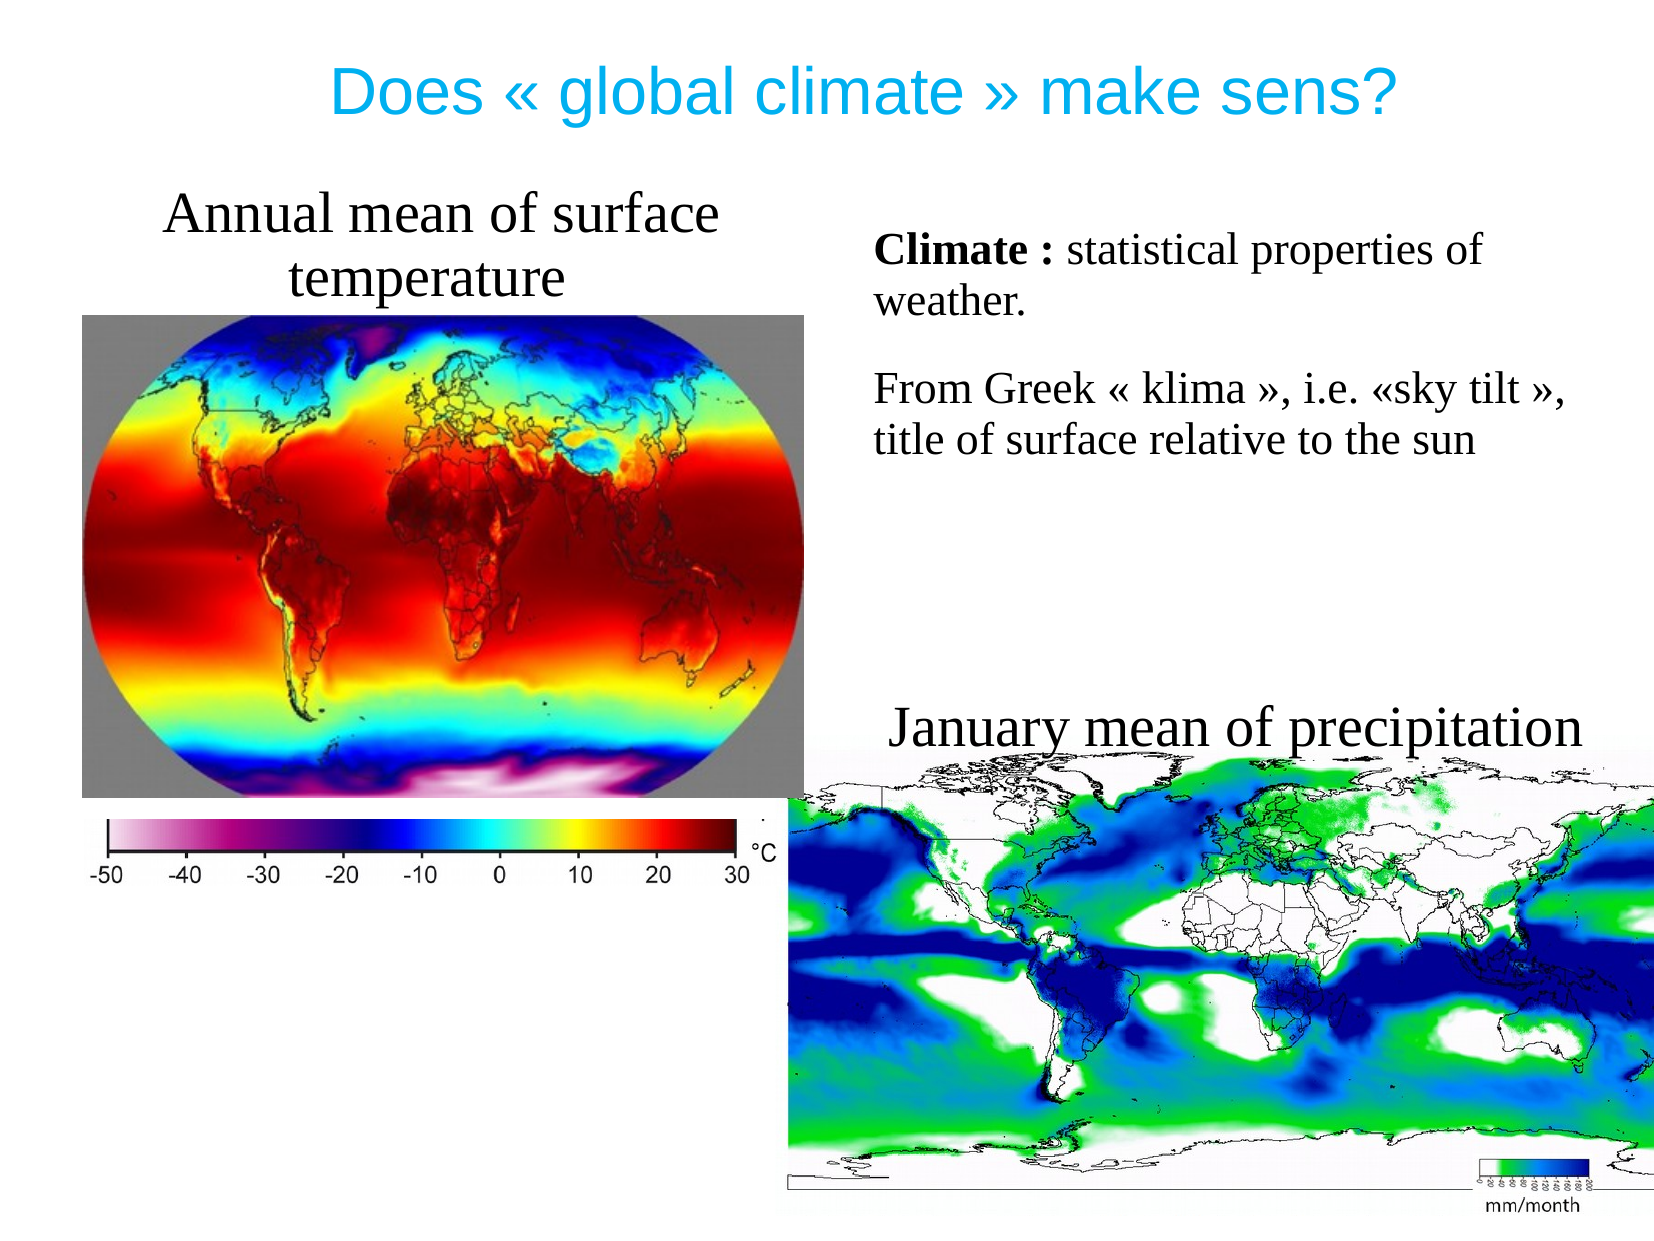

# Does « global climate » make sens?
Annual mean of surface temperature
Climate : statistical properties of weather.
From Greek « klima », i.e. «sky tilt », title of surface relative to the sun
January mean of precipitation